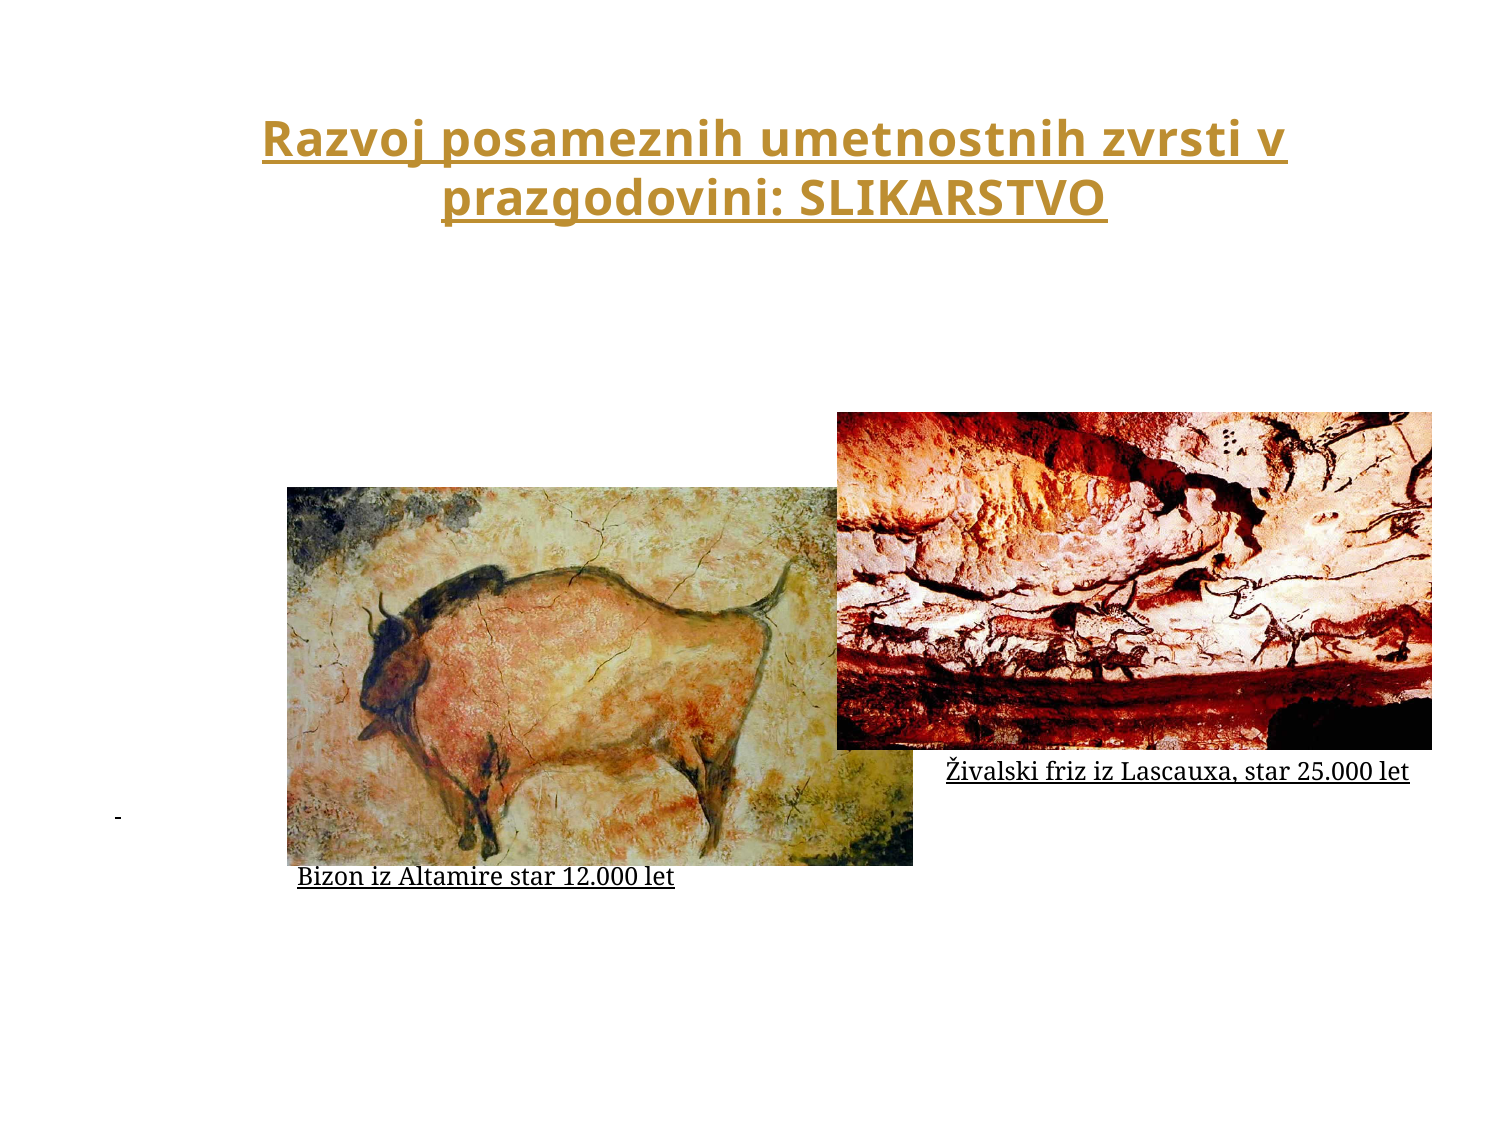

# Razvoj posameznih umetnostnih zvrsti v prazgodovini: SLIKARSTVO
Živalski friz iz Lascauxa, star 25.000 let
 Bizon iz Altamire star 12.000 let